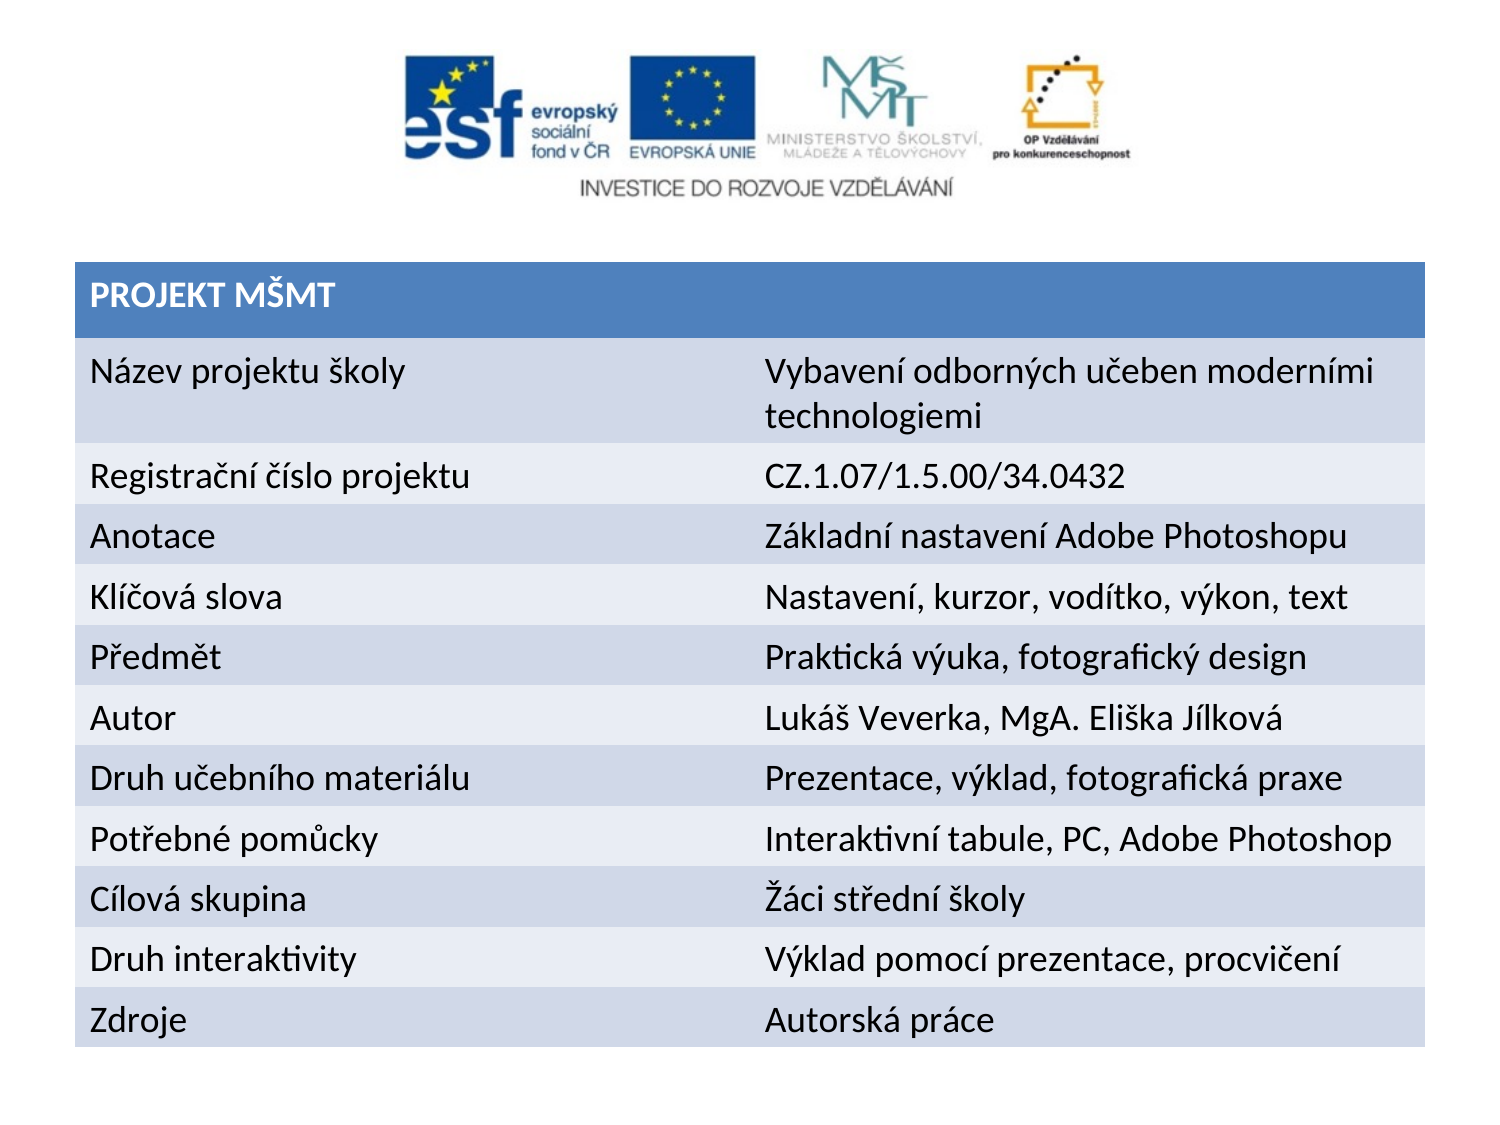

| PROJEKT MŠMT | |
| --- | --- |
| Název projektu školy | Vybavení odborných učeben moderními technologiemi |
| Registrační číslo projektu | CZ.1.07/1.5.00/34.0432 |
| Anotace | Základní nastavení Adobe Photoshopu |
| Klíčová slova | Nastavení, kurzor, vodítko, výkon, text |
| Předmět | Praktická výuka, fotografický design |
| Autor | Lukáš Veverka, MgA. Eliška Jílková |
| Druh učebního materiálu | Prezentace, výklad, fotografická praxe |
| Potřebné pomůcky | Interaktivní tabule, PC, Adobe Photoshop |
| Cílová skupina | Žáci střední školy |
| Druh interaktivity | Výklad pomocí prezentace, procvičení |
| Zdroje | Autorská práce |